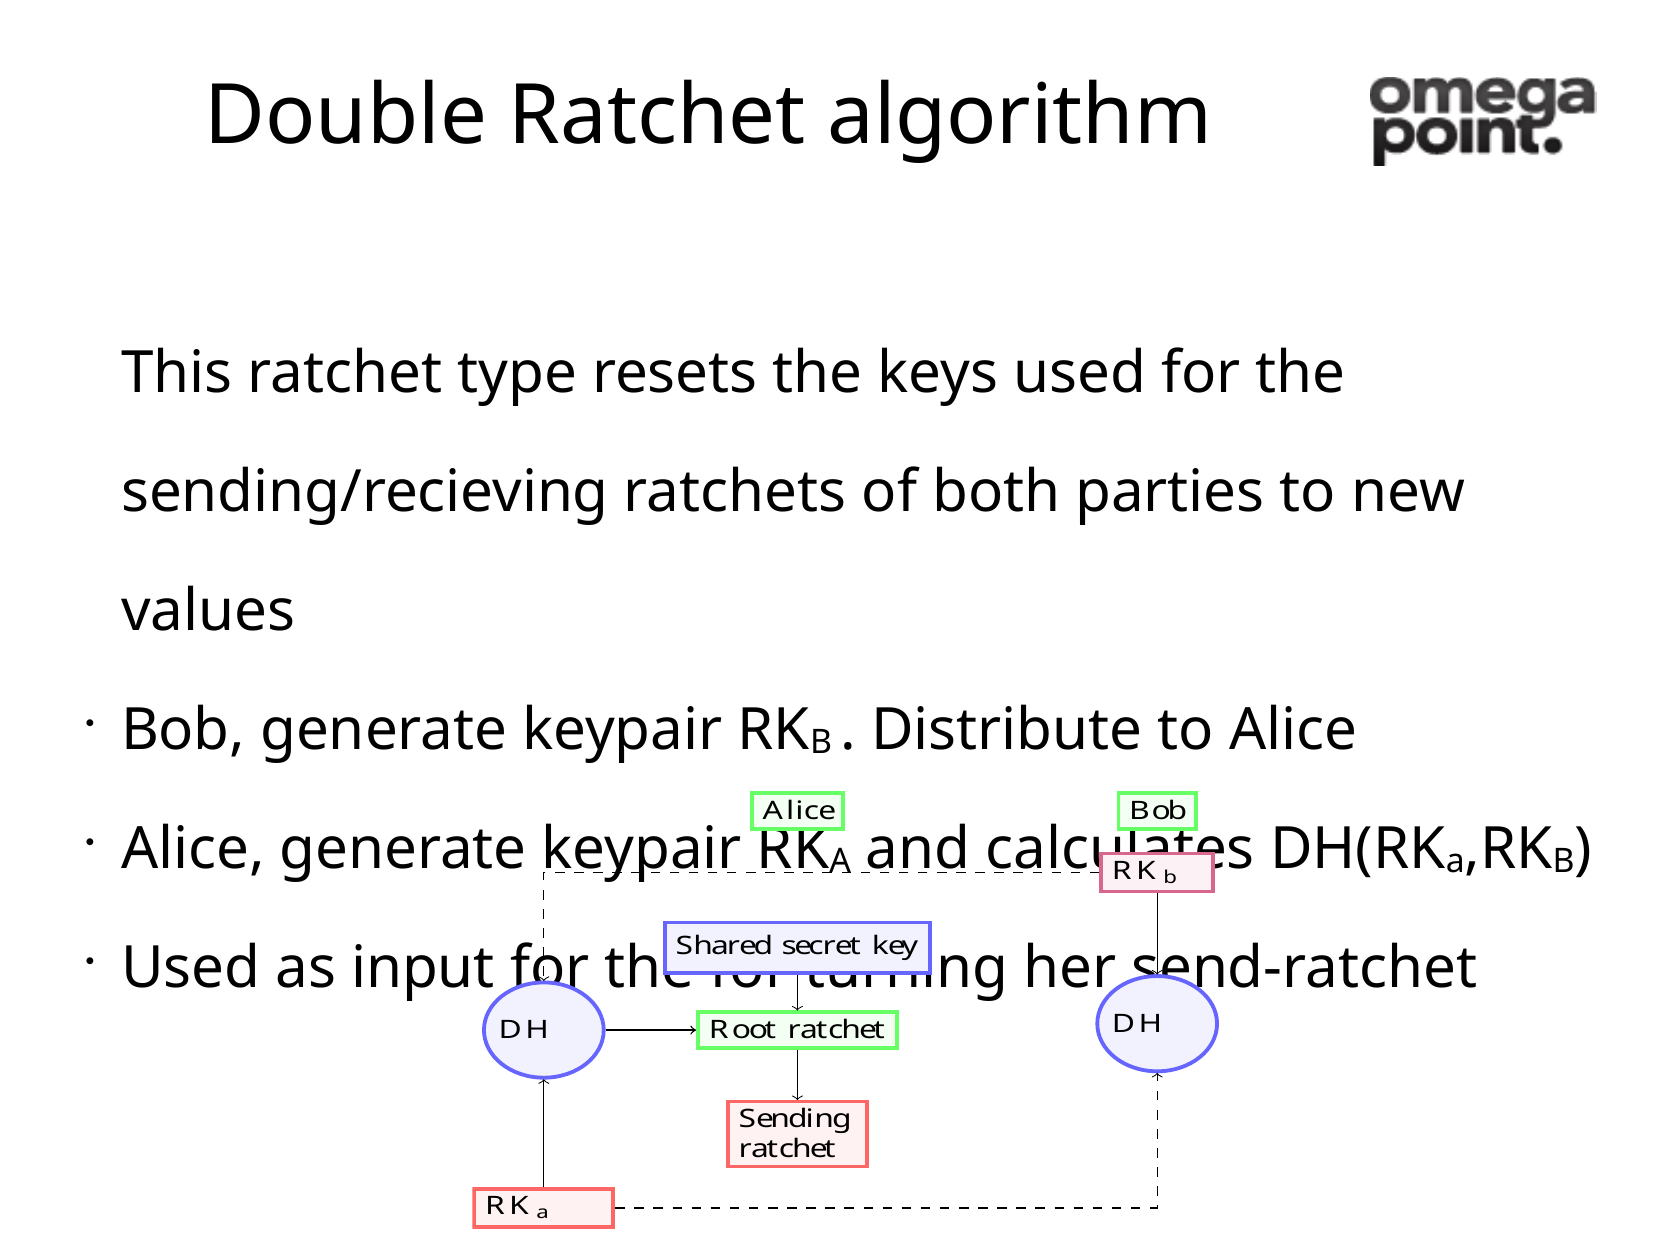

Double Ratchet algorithm
This ratchet type resets the keys used for the sending/recieving ratchets of both parties to new values
Bob, generate keypair RKB . Distribute to Alice
Alice, generate keypair RKA and calculates DH(RKa,RKB)
Used as input for the for turning her send-ratchet